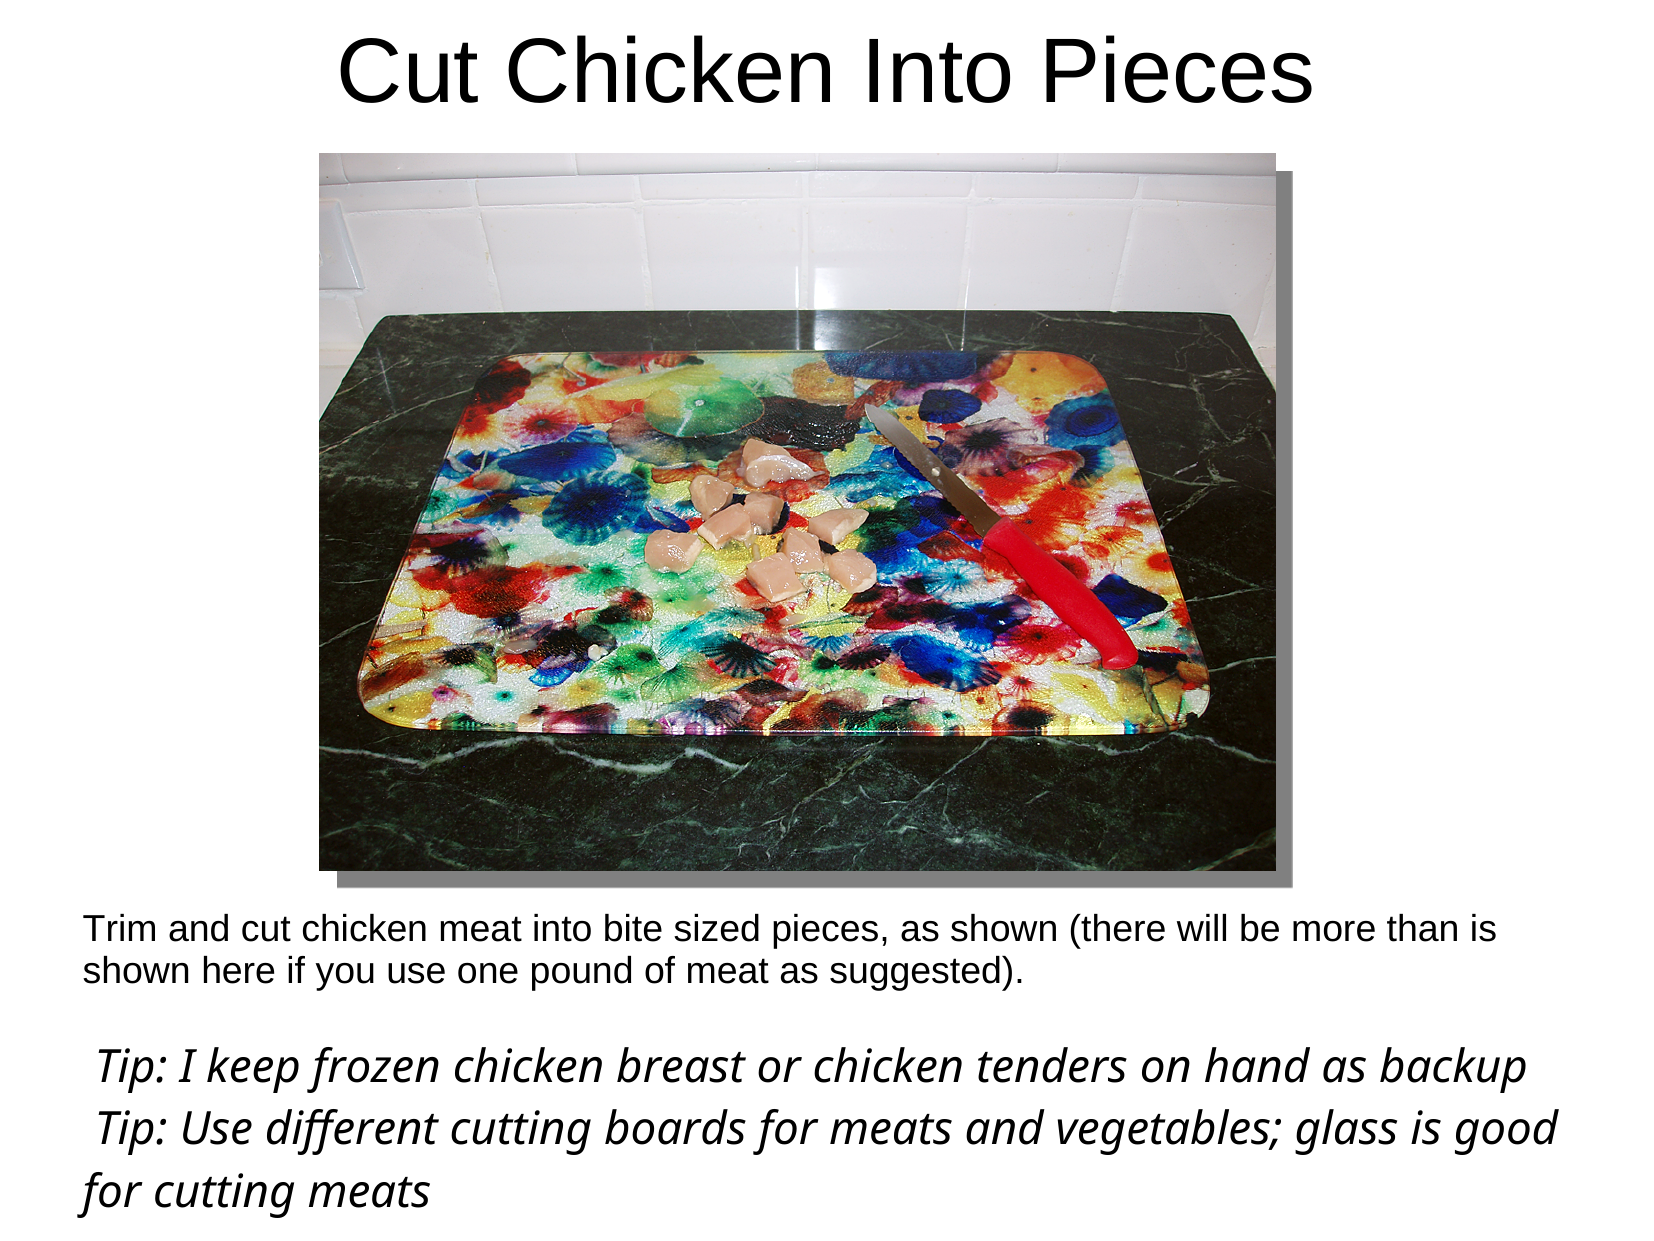

# Cut Chicken Into Pieces
Trim and cut chicken meat into bite sized pieces, as shown (there will be more than is shown here if you use one pound of meat as suggested).
 Tip: I keep frozen chicken breast or chicken tenders on hand as backup
 Tip: Use different cutting boards for meats and vegetables; glass is good for cutting meats